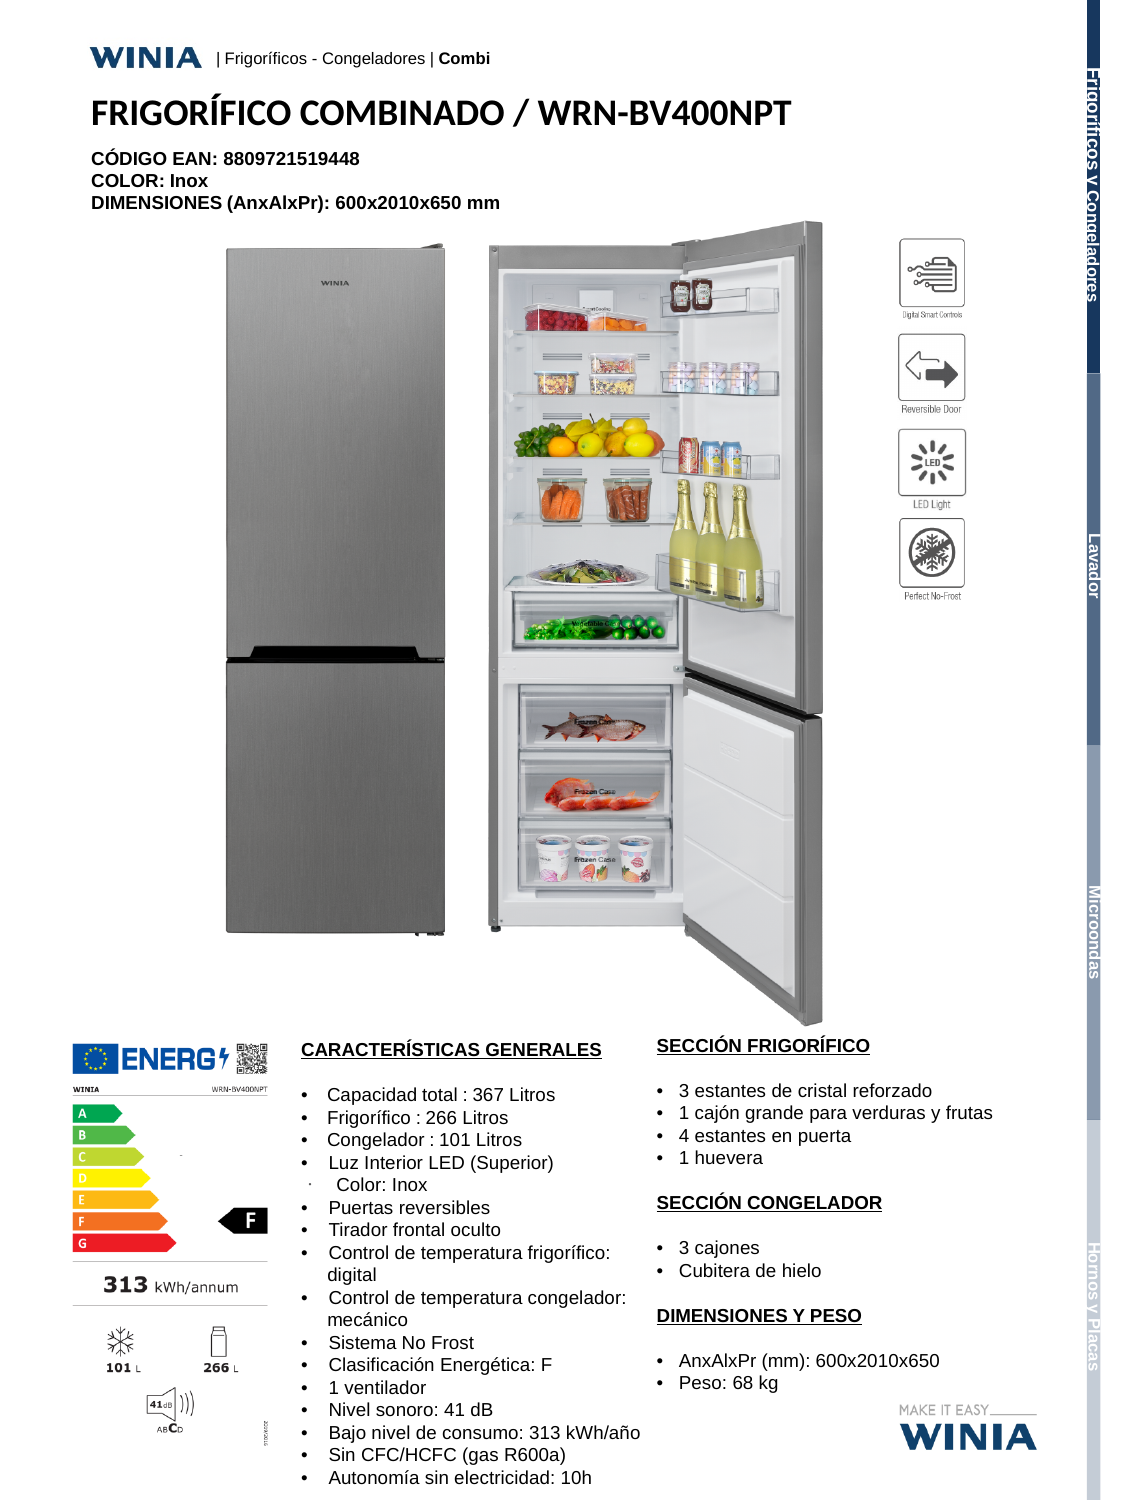

Frigoríficos y Congeladores
Lavadoras – Secadoras – Lavavajillas
Microondas
Hornos y Placas
| Frigoríficos - Congeladores | Combi
FRIGORÍFICO COMBINADO / WRN-BV400NPT
CÓDIGO EAN: 8809721519448
COLOR: Inox
DIMENSIONES (AnxAlxPr): 600x2010x650 mm
SECCIÓN FRIGORÍFICO
• 3 estantes de cristal reforzado
• 1 cajón grande para verduras y frutas
• 4 estantes en puerta
• 1 huevera
SECCIÓN CONGELADOR
• 3 cajones
• Cubitera de hielo
DIMENSIONES Y PESO
• AnxAlxPr (mm): 600x2010x650
• Peso: 68 kg
CARACTERÍSTICAS GENERALES
• Capacidad total : 367 Litros
• Frigorífico : 266 Litros
• Congelador : 101 Litros
• Luz Interior LED (Superior)
Color: Inox
• Puertas reversibles
• Tirador frontal oculto
• Control de temperatura frigorífico:
 digital
• Control de temperatura congelador:
 mecánico
• Sistema No Frost
• Clasificación Energética: F
• 1 ventilador
• Nivel sonoro: 41 dB
• Bajo nivel de consumo: 313 kWh/año
• Sin CFC/HCFC (gas R600a)
• Autonomía sin electricidad: 10h